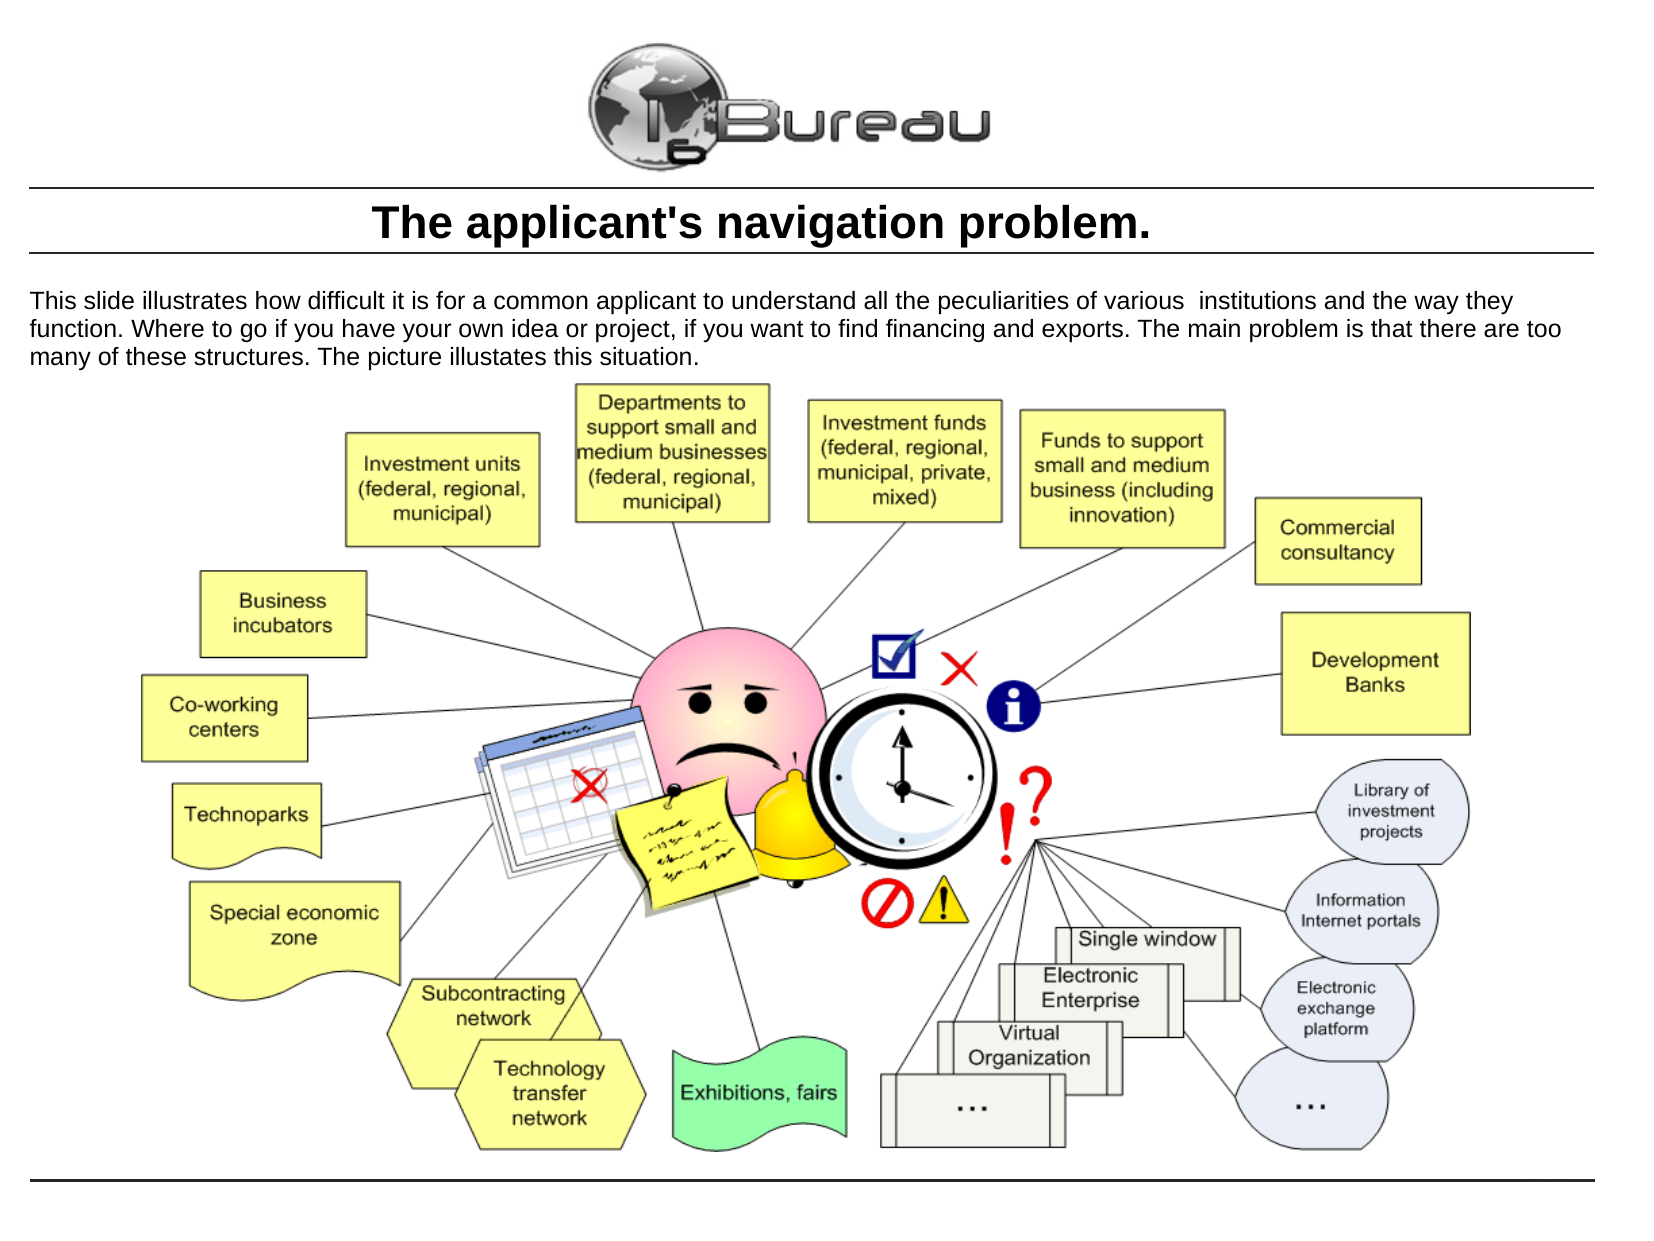

# The applicant's navigation problem.
This slide illustrates how difficult it is for a common applicant to understand all the peculiarities of various institutions and the way they function. Where to go if you have your own idea or project, if you want to find financing and exports. The main problem is that there are too many of these structures. The picture illustates this situation.